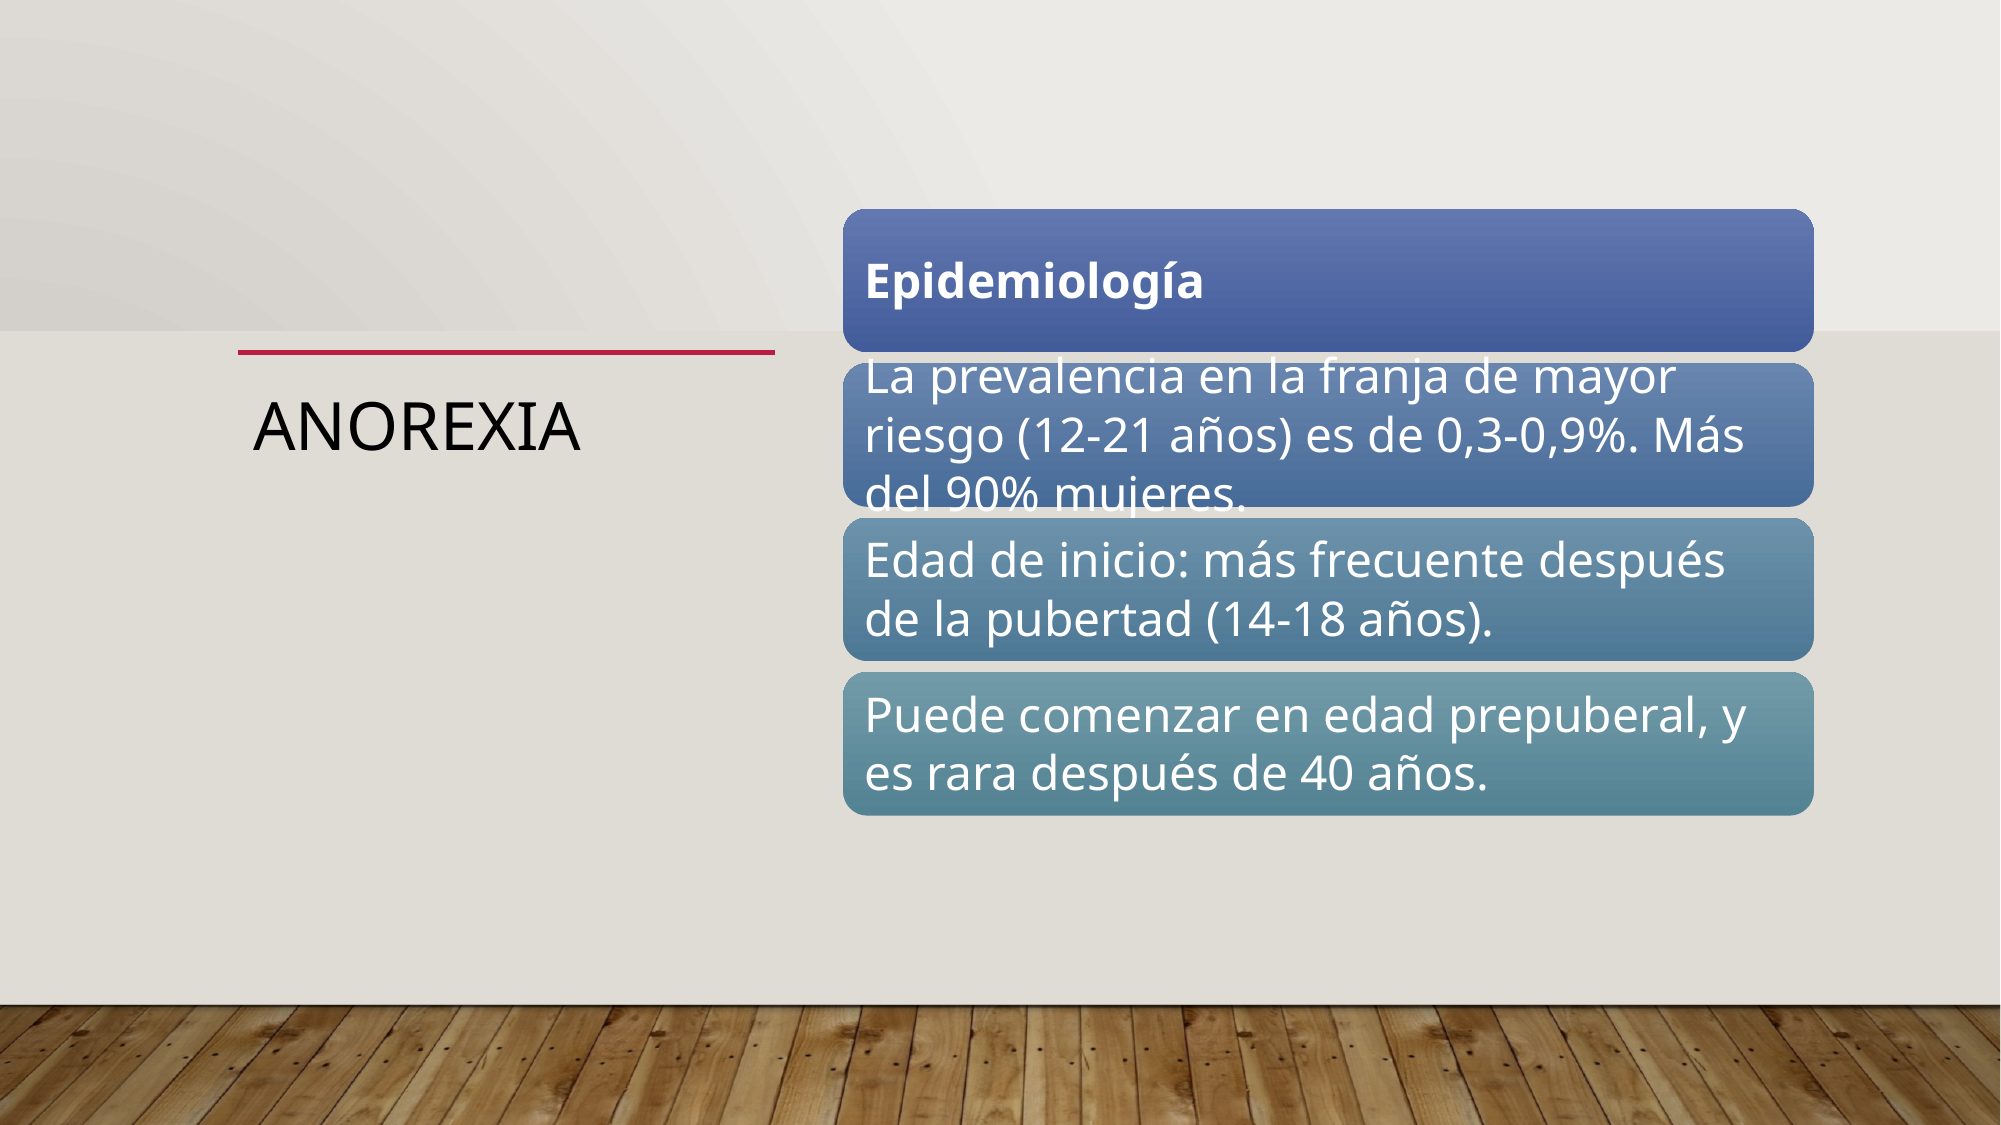

Epidemiología
La prevalencia en la franja de mayor riesgo (12-21 años) es de 0,3-0,9%. Más del 90% mujeres.
# ANOREXIA
Edad de inicio: más frecuente después de la pubertad (14-18 años).
Puede comenzar en edad prepuberal, y es rara después de 40 años.